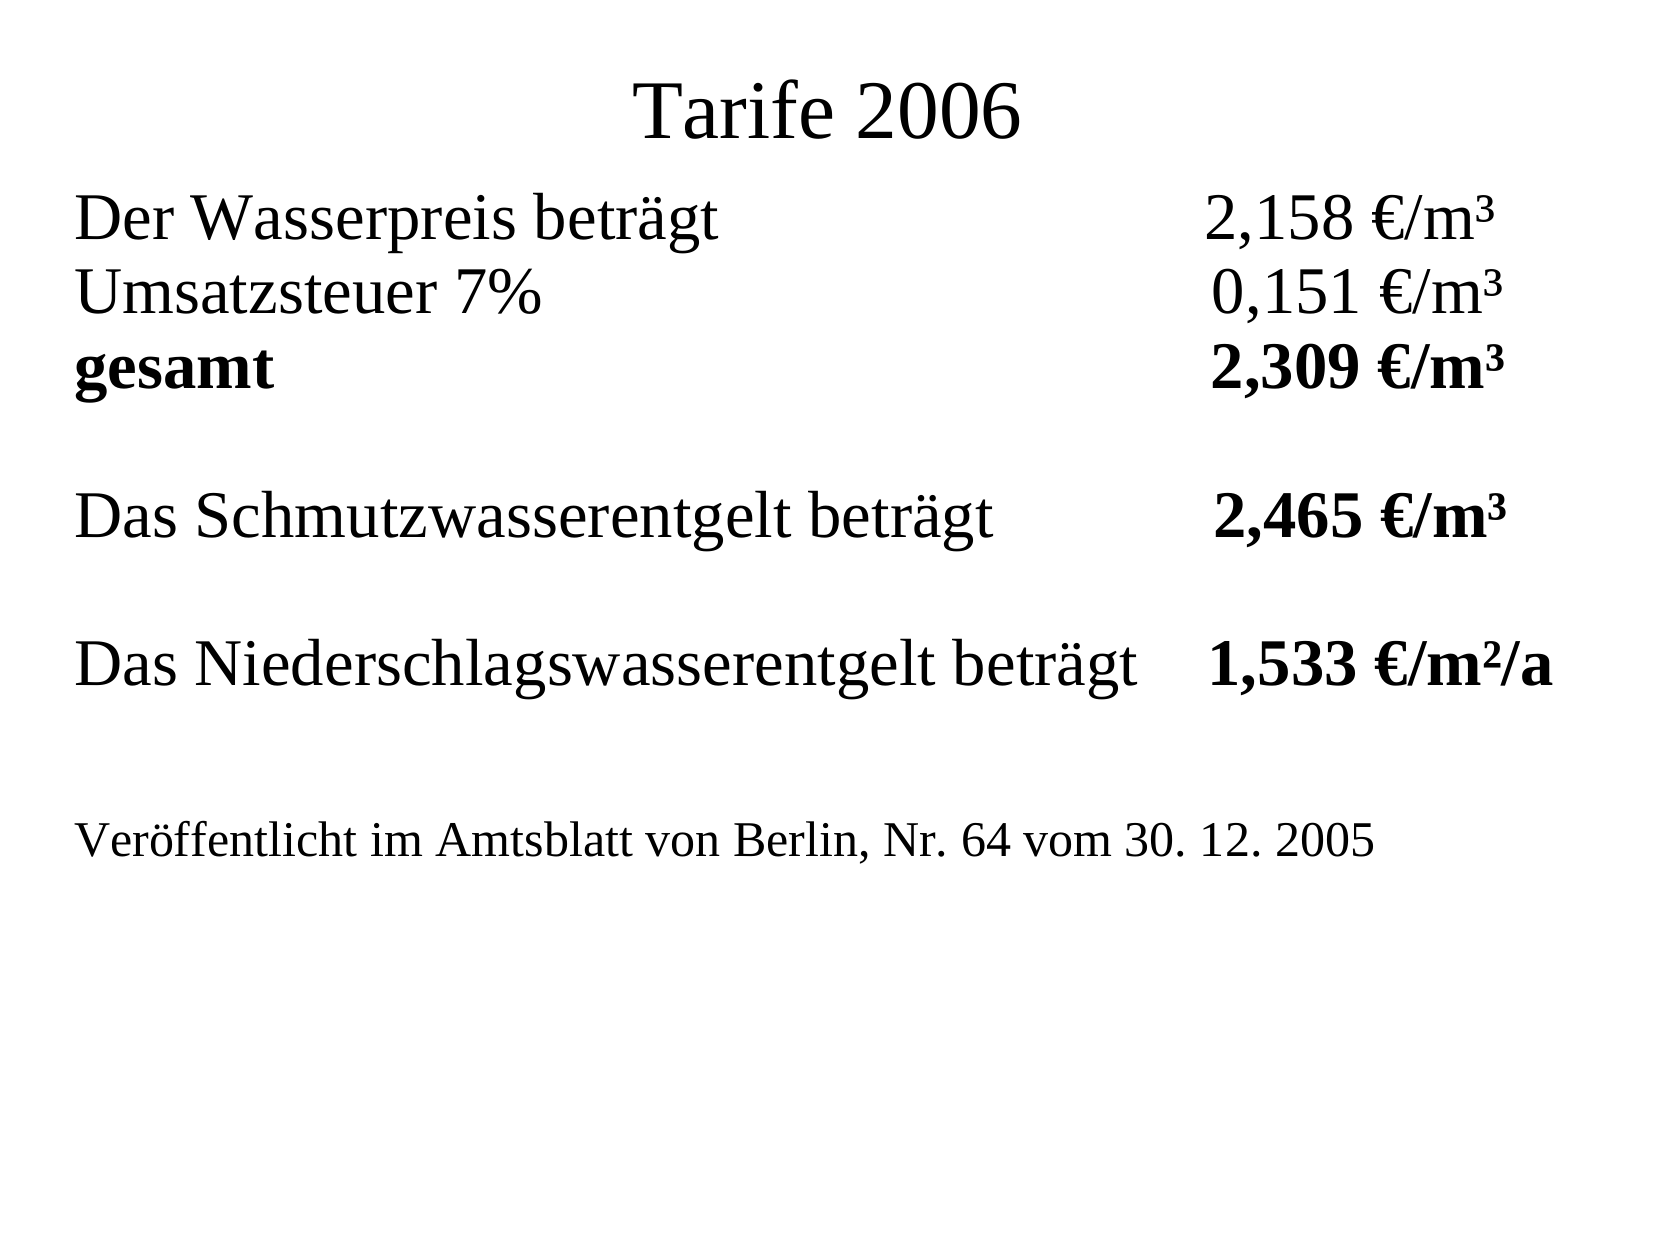

Tarife 2006
Der Wasserpreis beträgt 2,158 €/m³
Umsatzsteuer 7% 0,151 €/m³
gesamt 2,309 €/m³
Das Schmutzwasserentgelt beträgt 2,465 €/m³
Das Niederschlagswasserentgelt beträgt 1,533 €/m²/a
Veröffentlicht im Amtsblatt von Berlin, Nr. 64 vom 30. 12. 2005